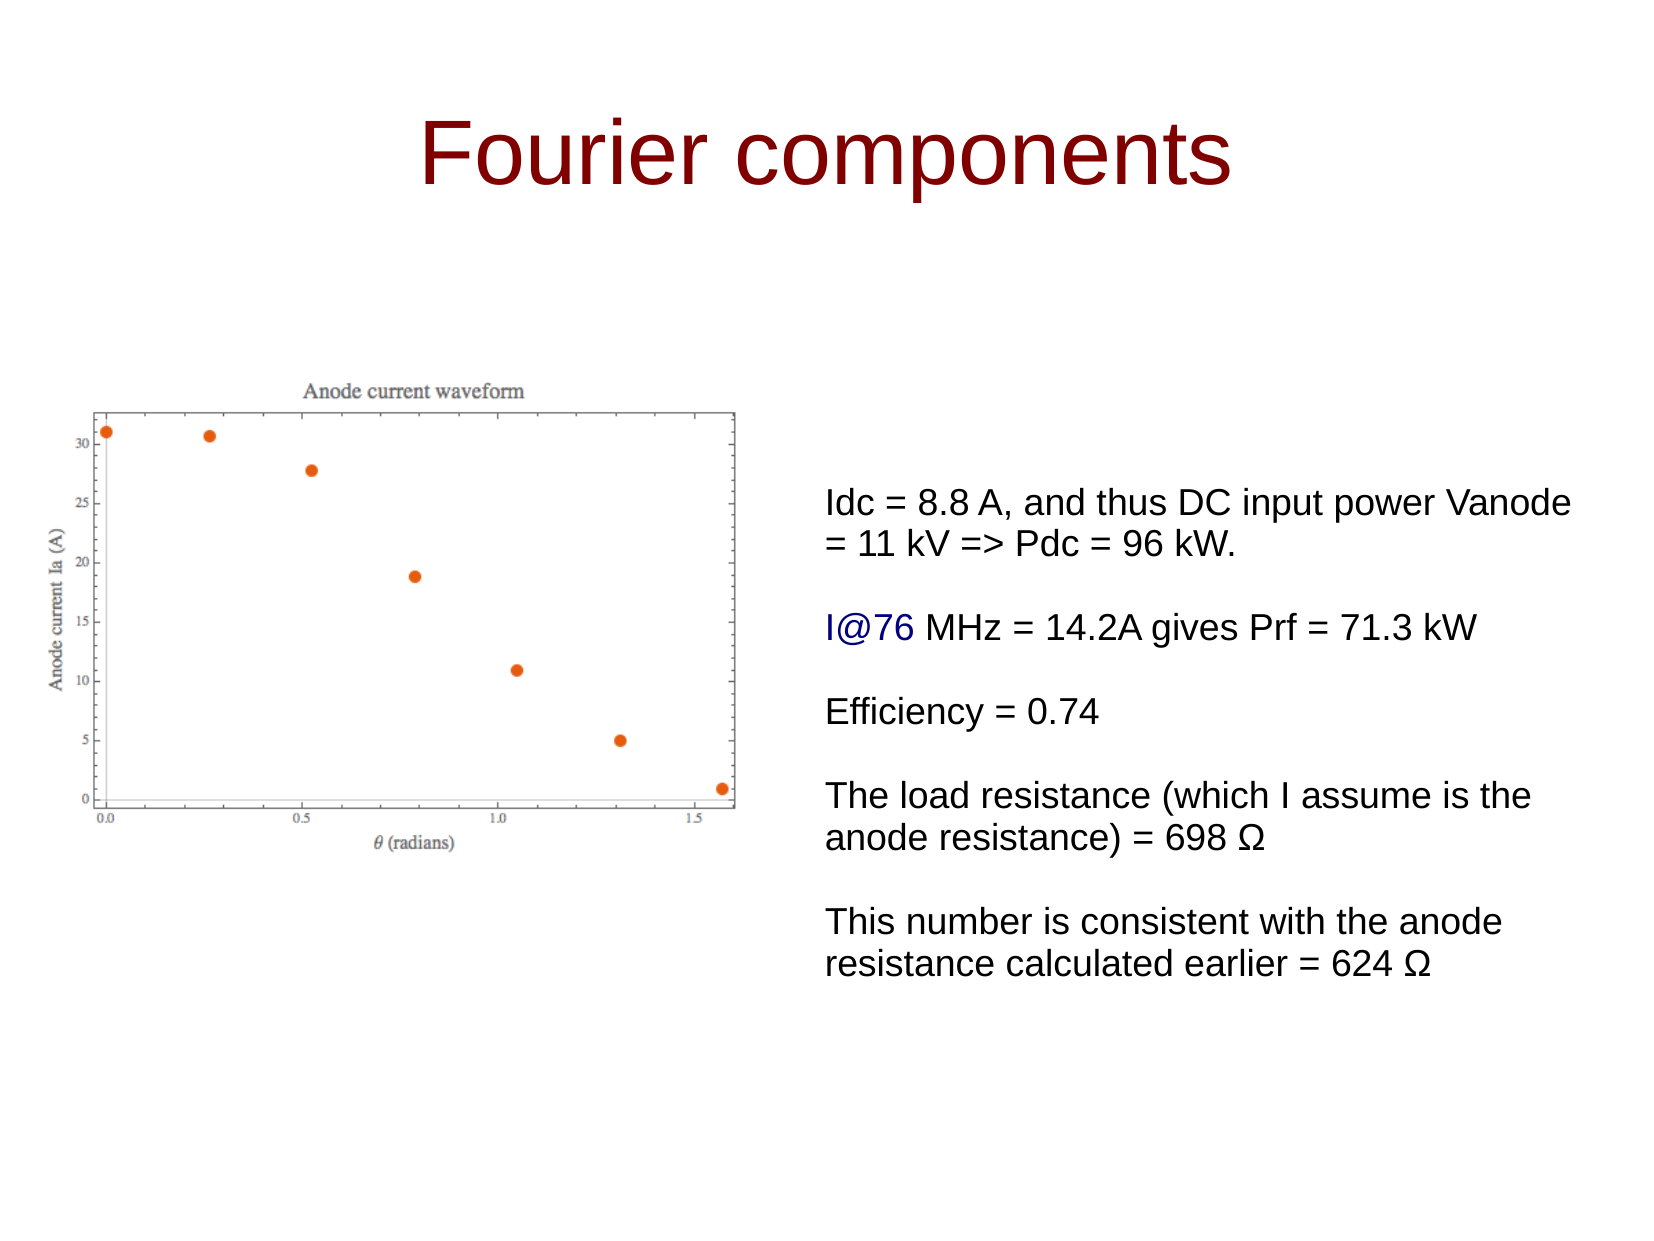

# Fourier components
Idc = 8.8 A, and thus DC input power Vanode = 11 kV => Pdc = 96 kW.
I@76 MHz = 14.2A gives Prf = 71.3 kW
Efficiency = 0.74
The load resistance (which I assume is the anode resistance) = 698 Ω
This number is consistent with the anode resistance calculated earlier = 624 Ω